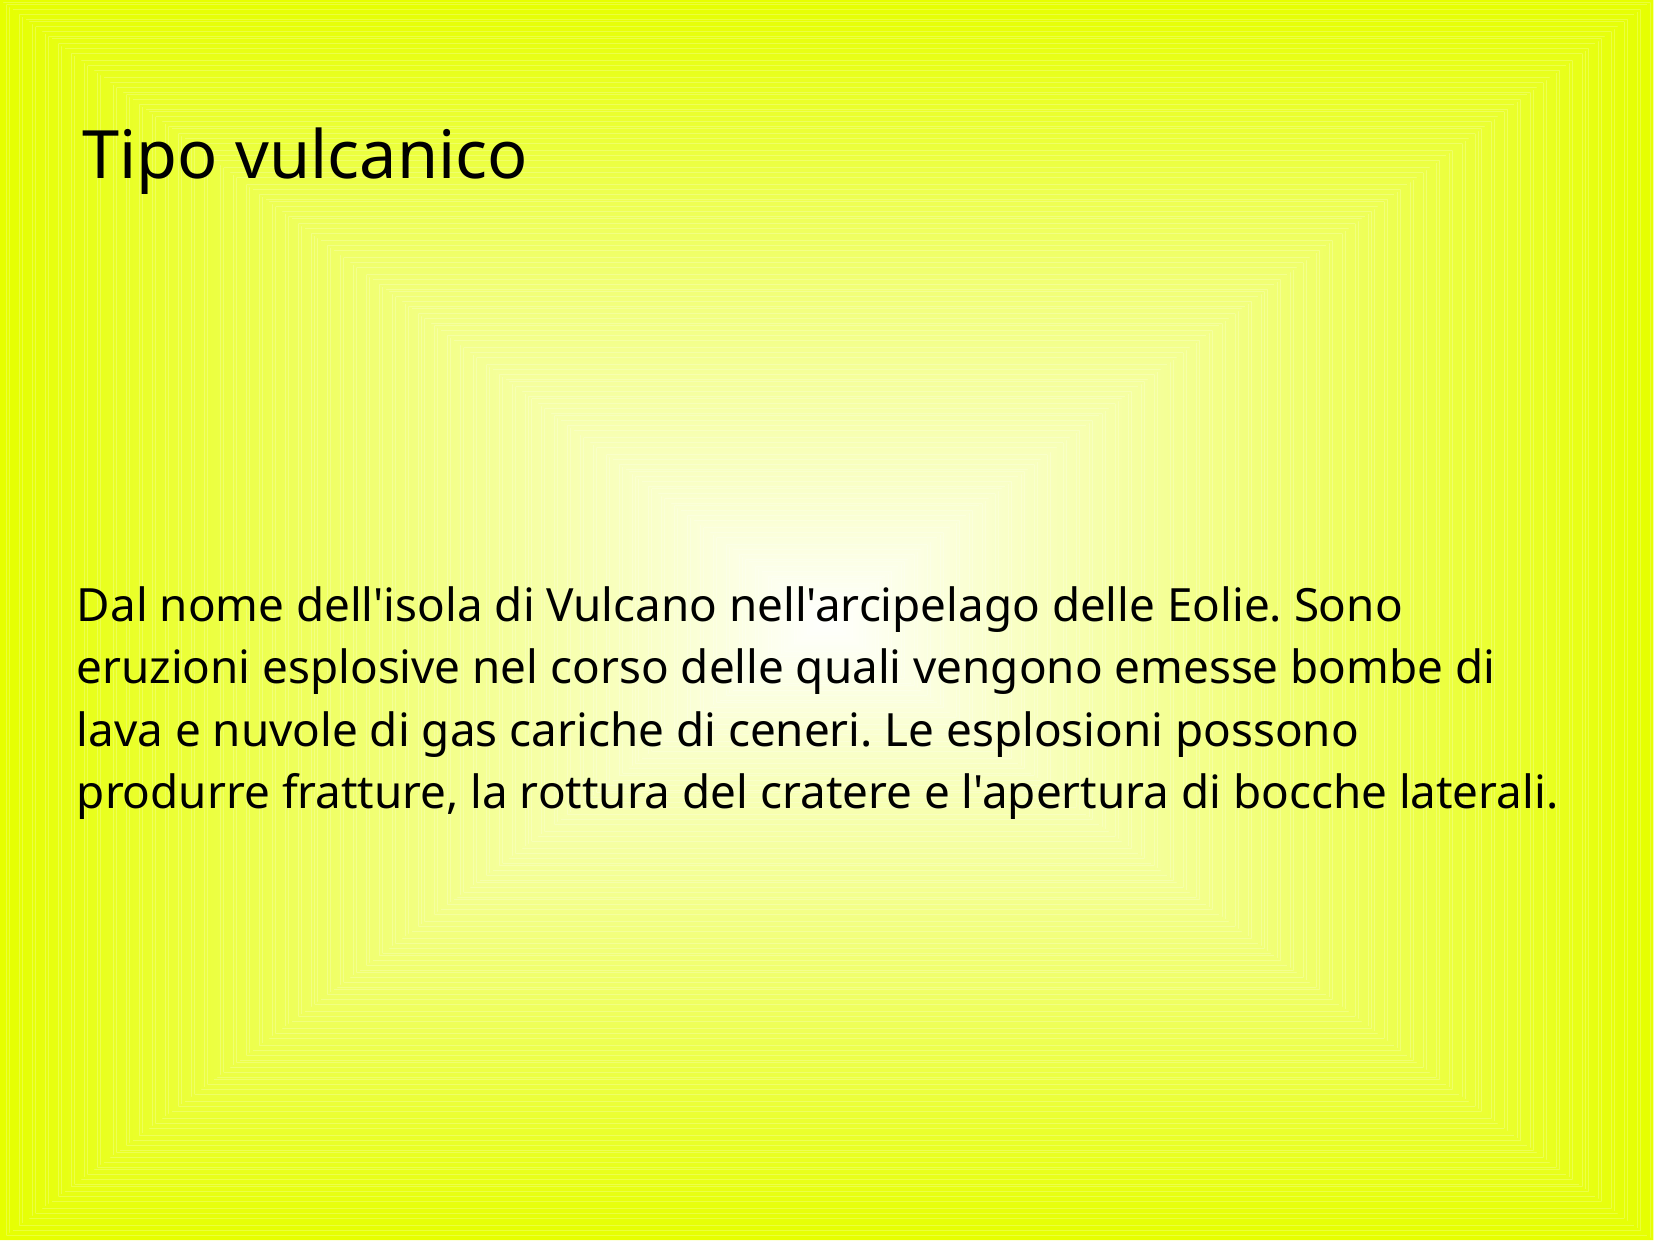

# Tipo vulcanico
Dal nome dell'isola di Vulcano nell'arcipelago delle Eolie. Sono eruzioni esplosive nel corso delle quali vengono emesse bombe di lava e nuvole di gas cariche di ceneri. Le esplosioni possono produrre fratture, la rottura del cratere e l'apertura di bocche laterali.